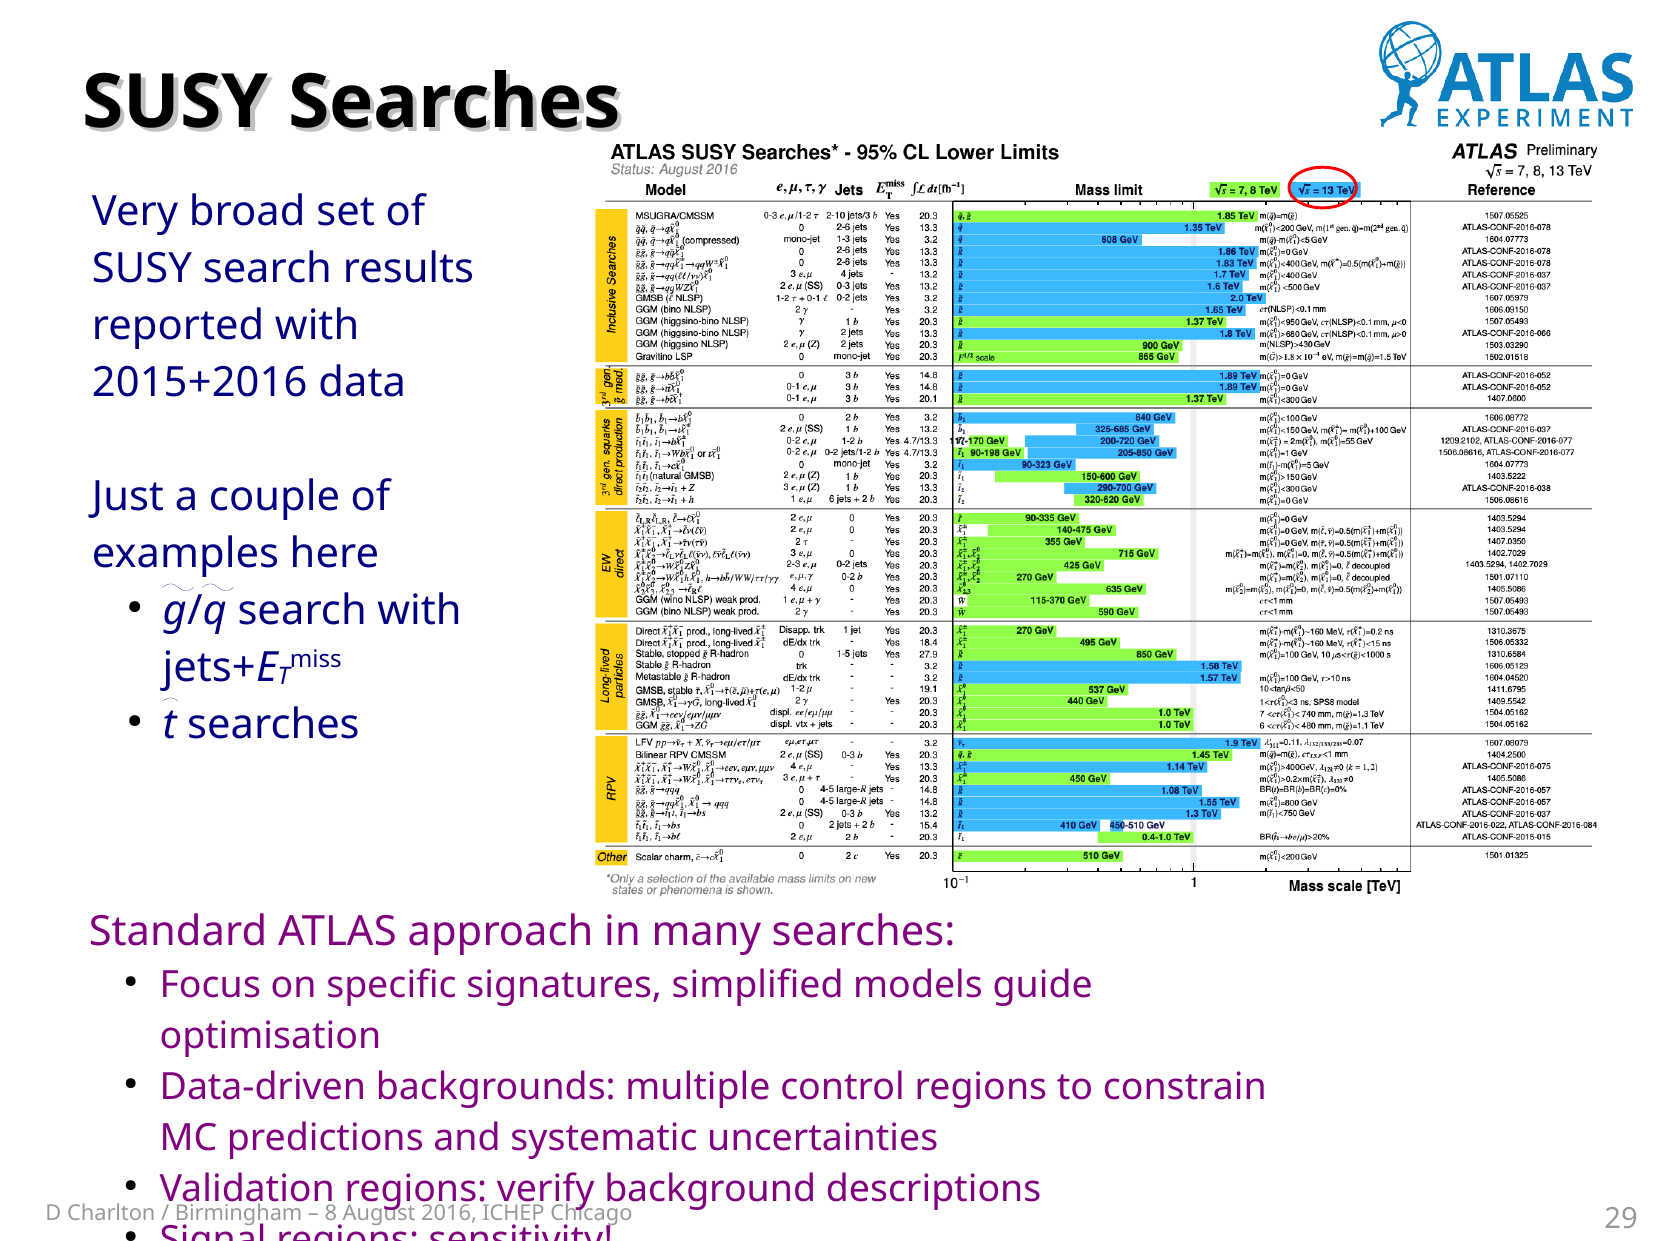

# SUSY Searches
Very broad set of SUSY search results reported with 2015+2016 data
Just a couple of examples here
g/q search with jets+ETmiss
t searches
Standard ATLAS approach in many searches:
Focus on specific signatures, simplified models guide optimisation
Data-driven backgrounds: multiple control regions to constrain MC predictions and systematic uncertainties
Validation regions: verify background descriptions
Signal regions: sensitivity!